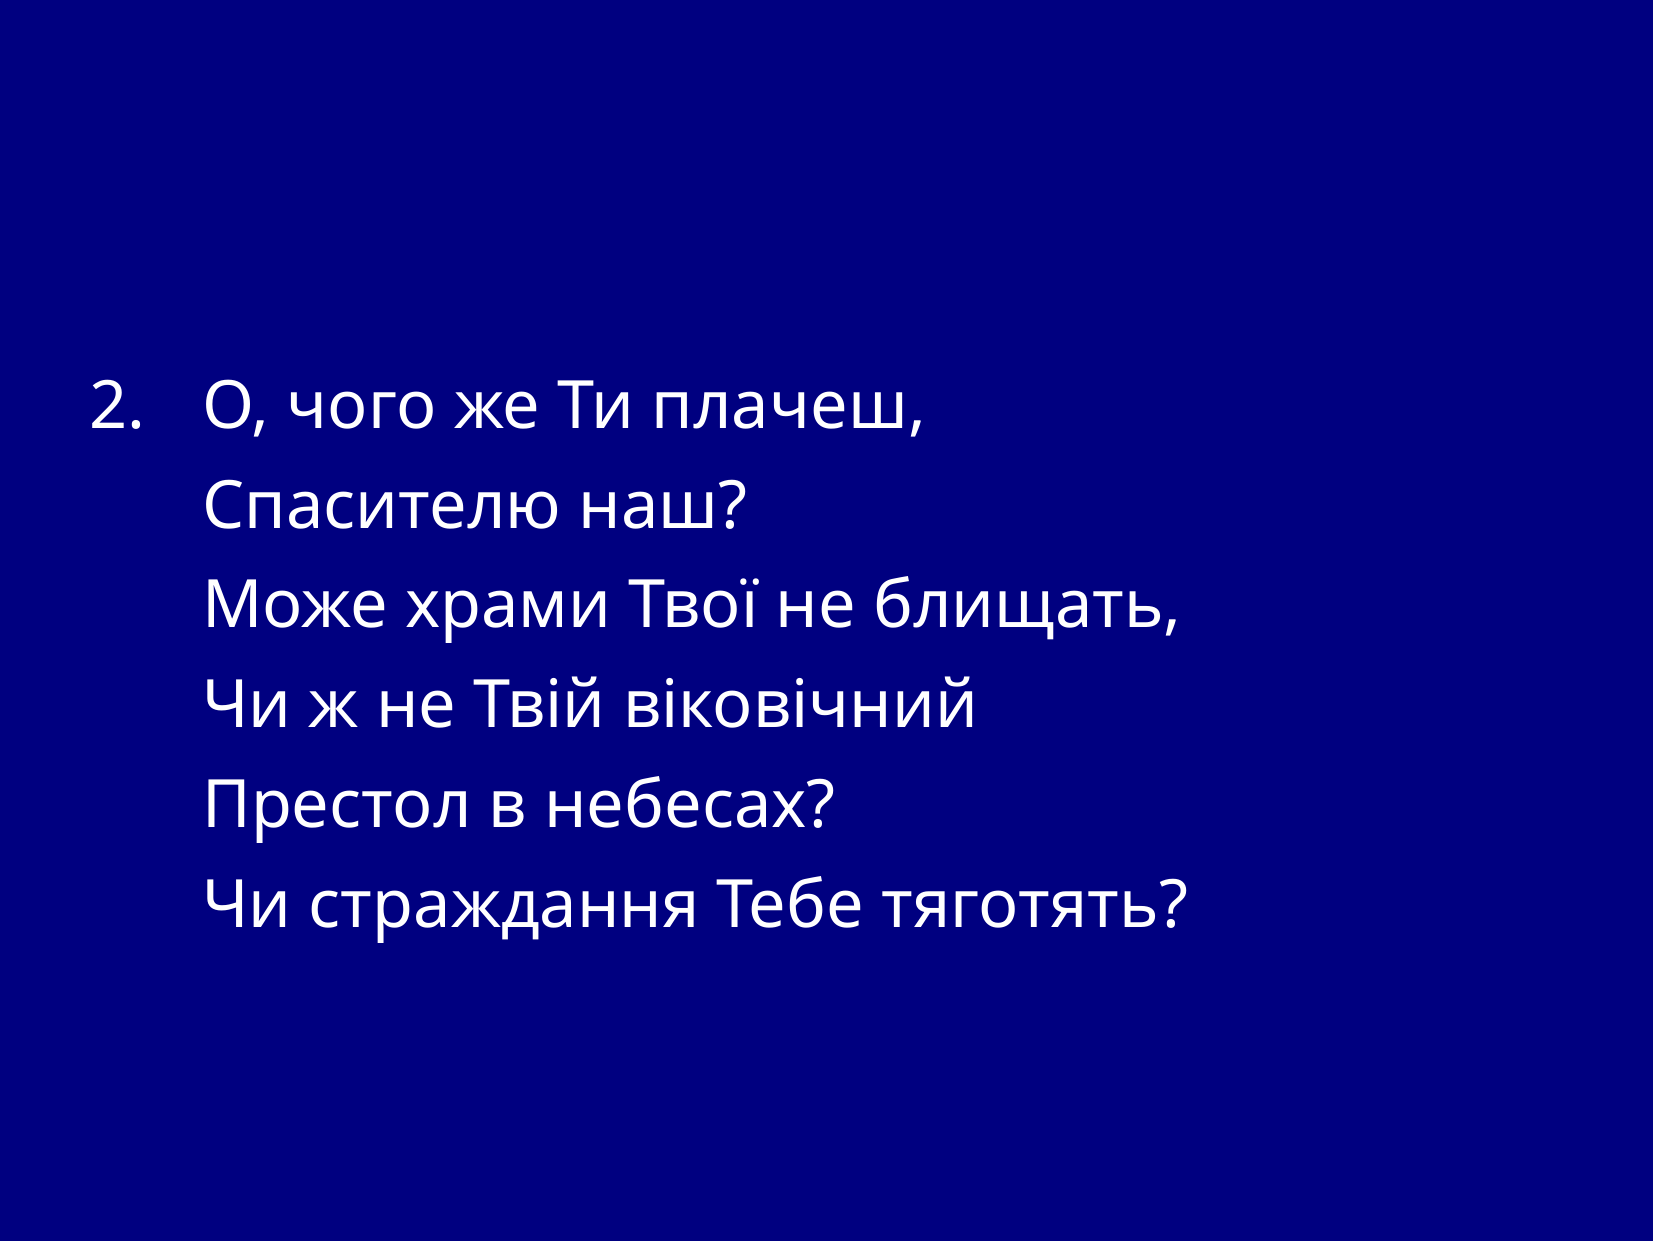

2.	О, чого же Ти плачеш,
	Спасителю наш?
	Може храми Твої не блищать,
	Чи ж не Твій віковічний
	Престол в небесах?
	Чи страждання Тебе тяготять?